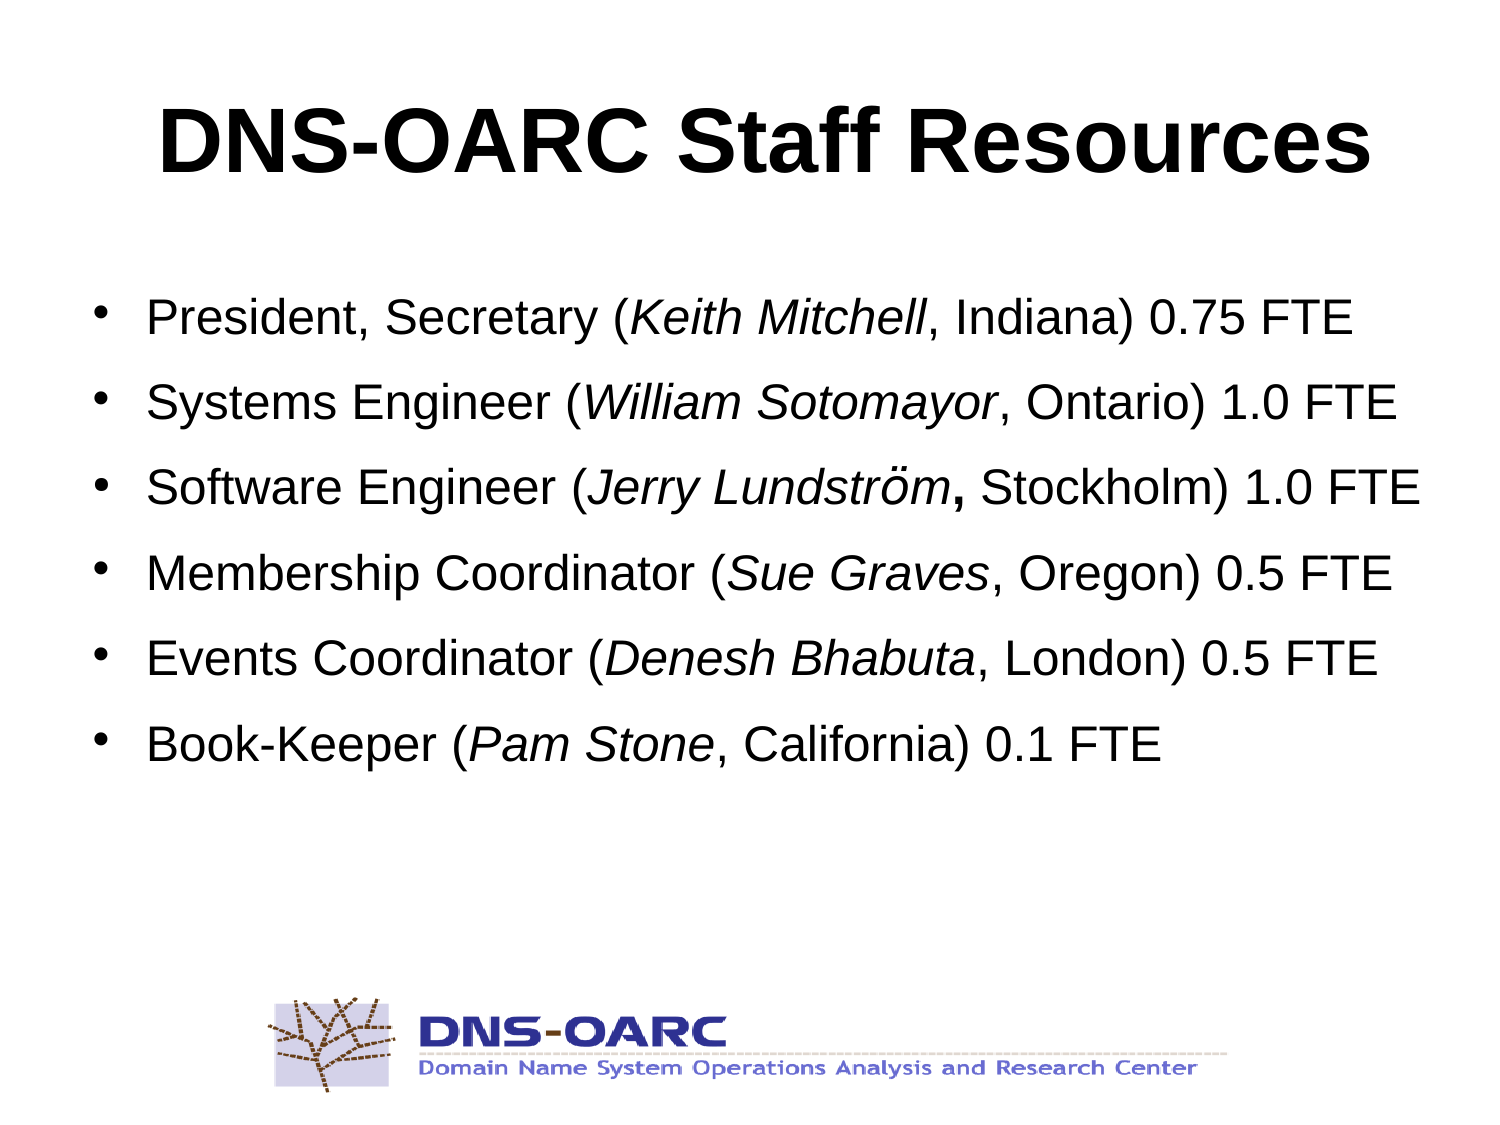

# DNS-OARC Staff Resources
President, Secretary (Keith Mitchell, Indiana) 0.75 FTE
Systems Engineer (William Sotomayor, Ontario) 1.0 FTE
Software Engineer (Jerry Lundström, Stockholm) 1.0 FTE
Membership Coordinator (Sue Graves, Oregon) 0.5 FTE
Events Coordinator (Denesh Bhabuta, London) 0.5 FTE
Book-Keeper (Pam Stone, California) 0.1 FTE